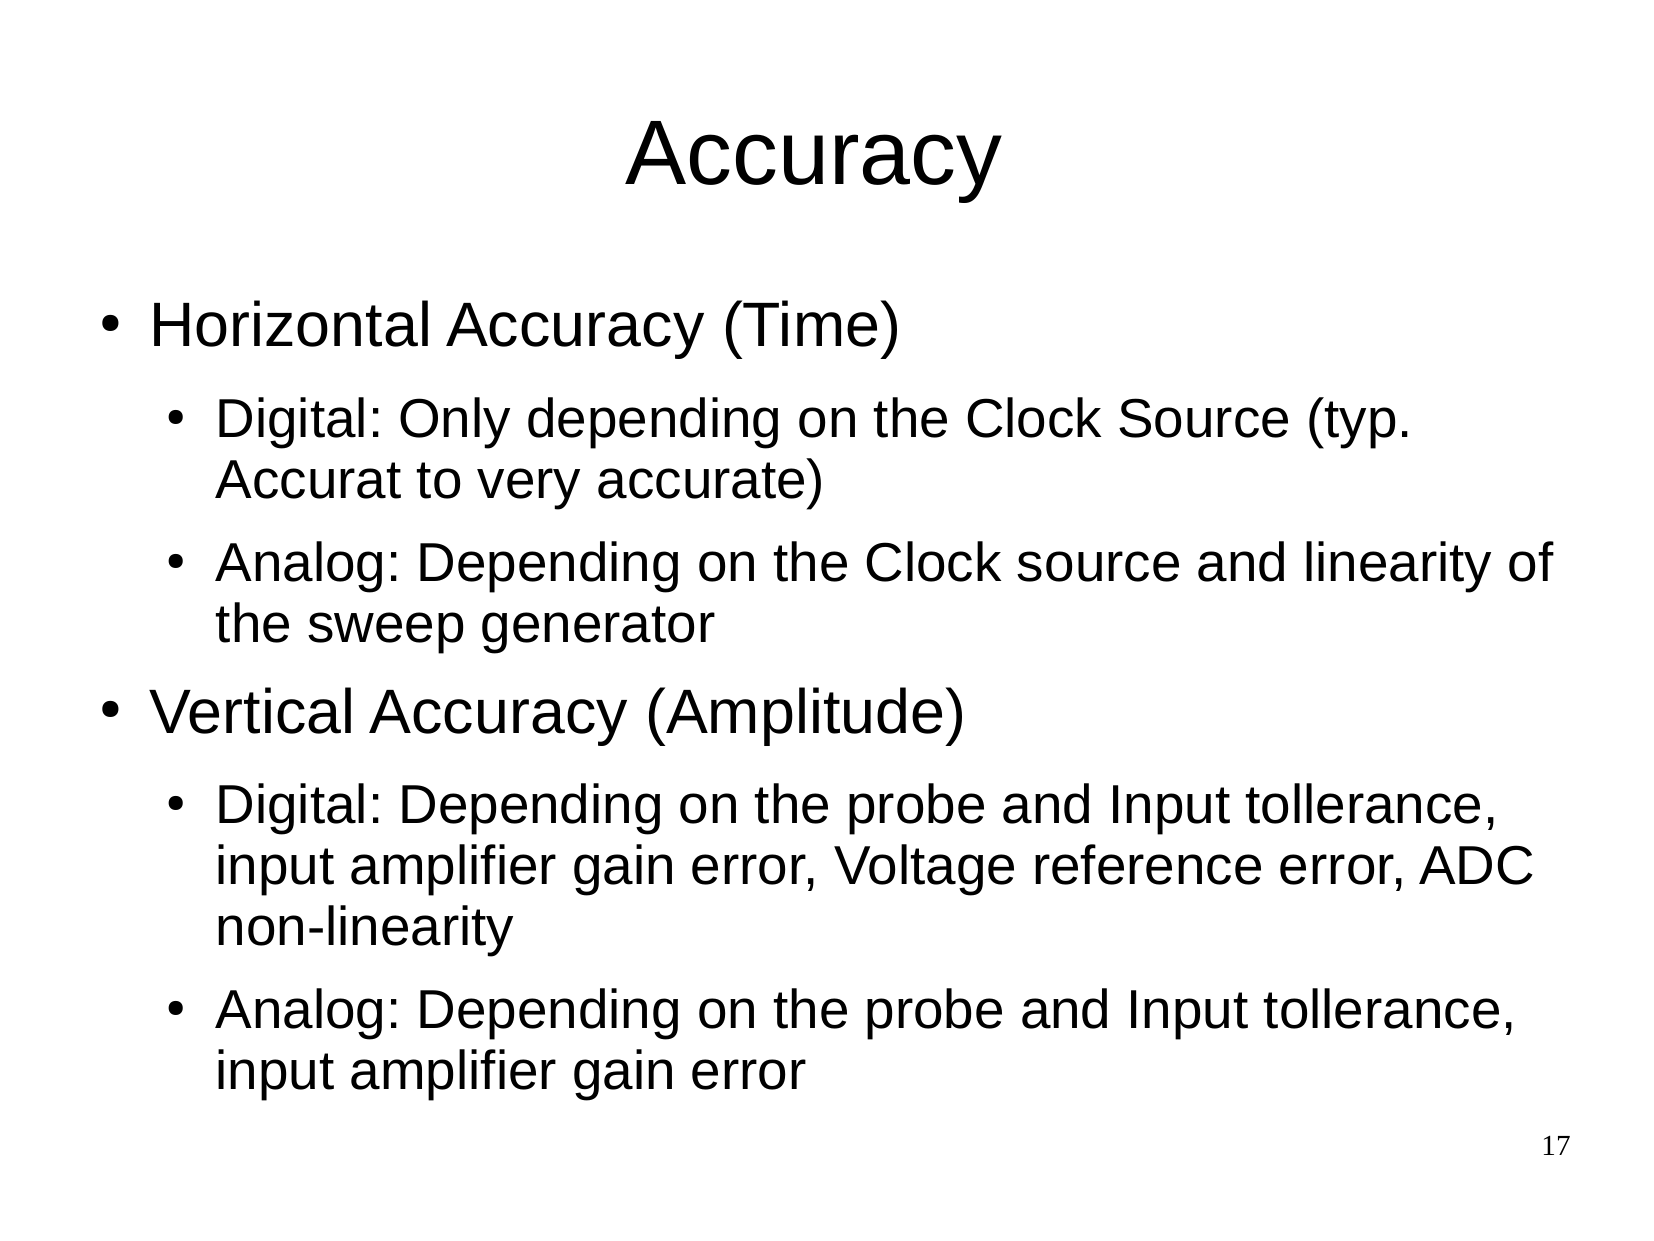

# Accuracy
Horizontal Accuracy (Time)
Digital: Only depending on the Clock Source (typ. Accurat to very accurate)
Analog: Depending on the Clock source and linearity of the sweep generator
Vertical Accuracy (Amplitude)
Digital: Depending on the probe and Input tollerance, input amplifier gain error, Voltage reference error, ADC non-linearity
Analog: Depending on the probe and Input tollerance, input amplifier gain error
17